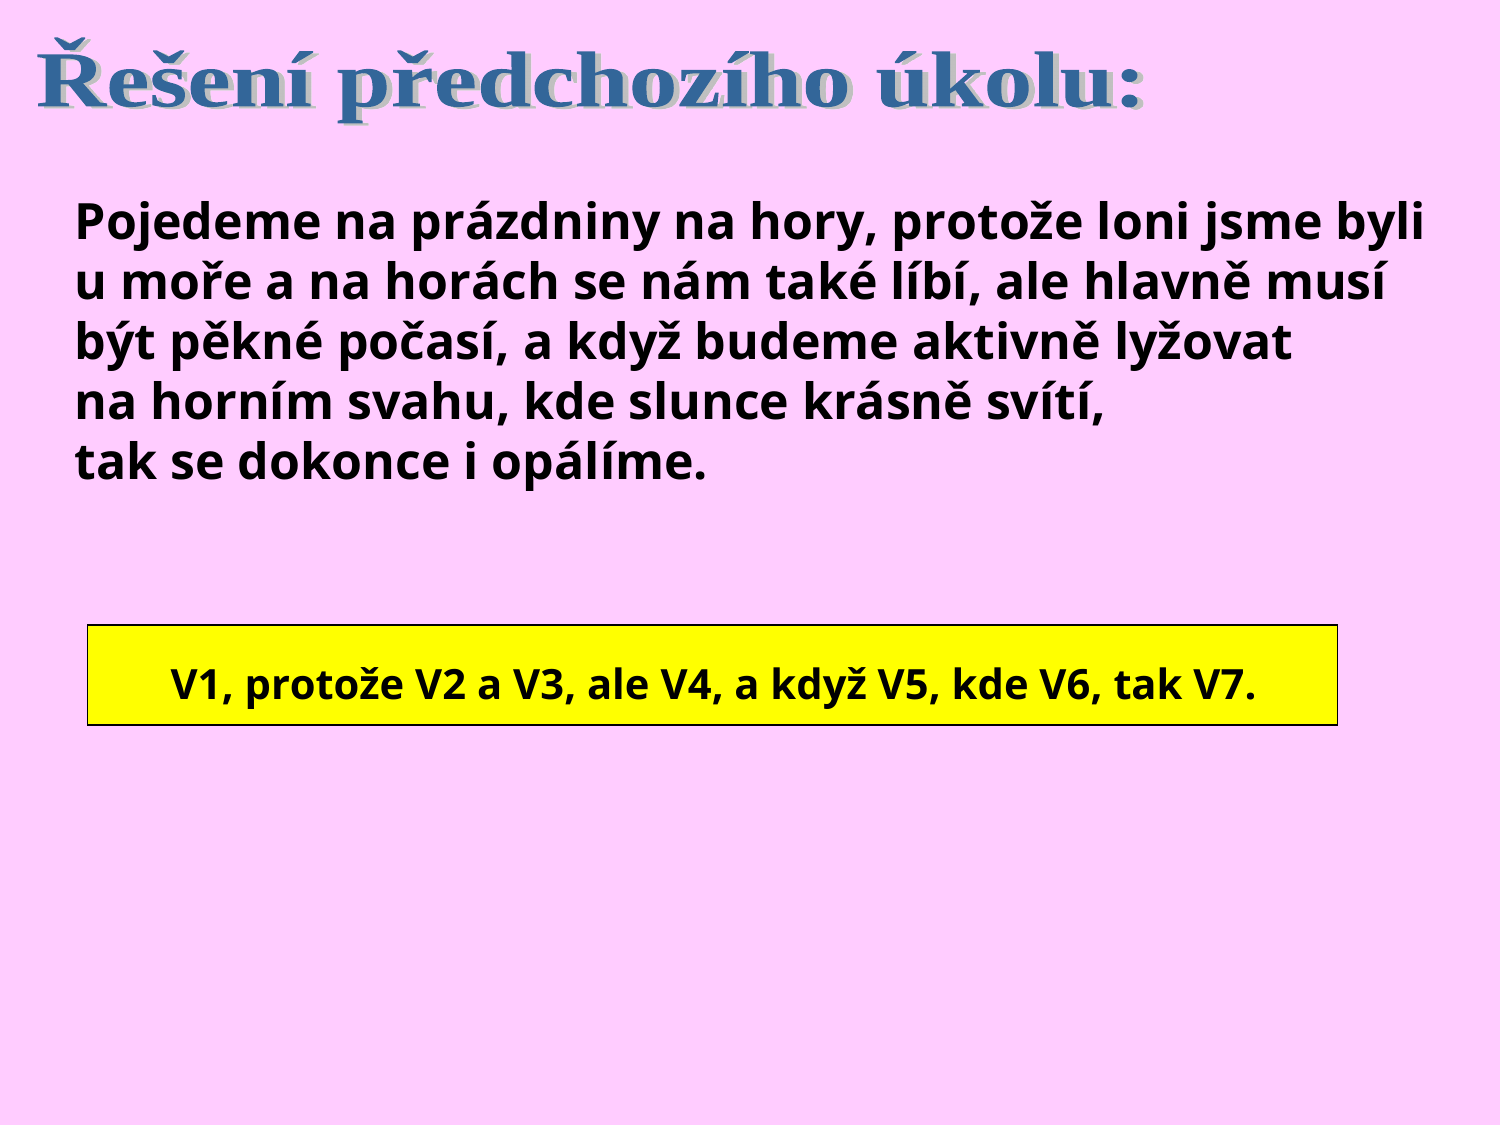

Řešení předchozího úkolu:
Pojedeme na prázdniny na hory, protože loni jsme byli
u moře a na horách se nám také líbí, ale hlavně musí
být pěkné počasí, a když budeme aktivně lyžovat
na horním svahu, kde slunce krásně svítí,
tak se dokonce i opálíme.
V1, protože V2 a V3, ale V4, a když V5, kde V6, tak V7.